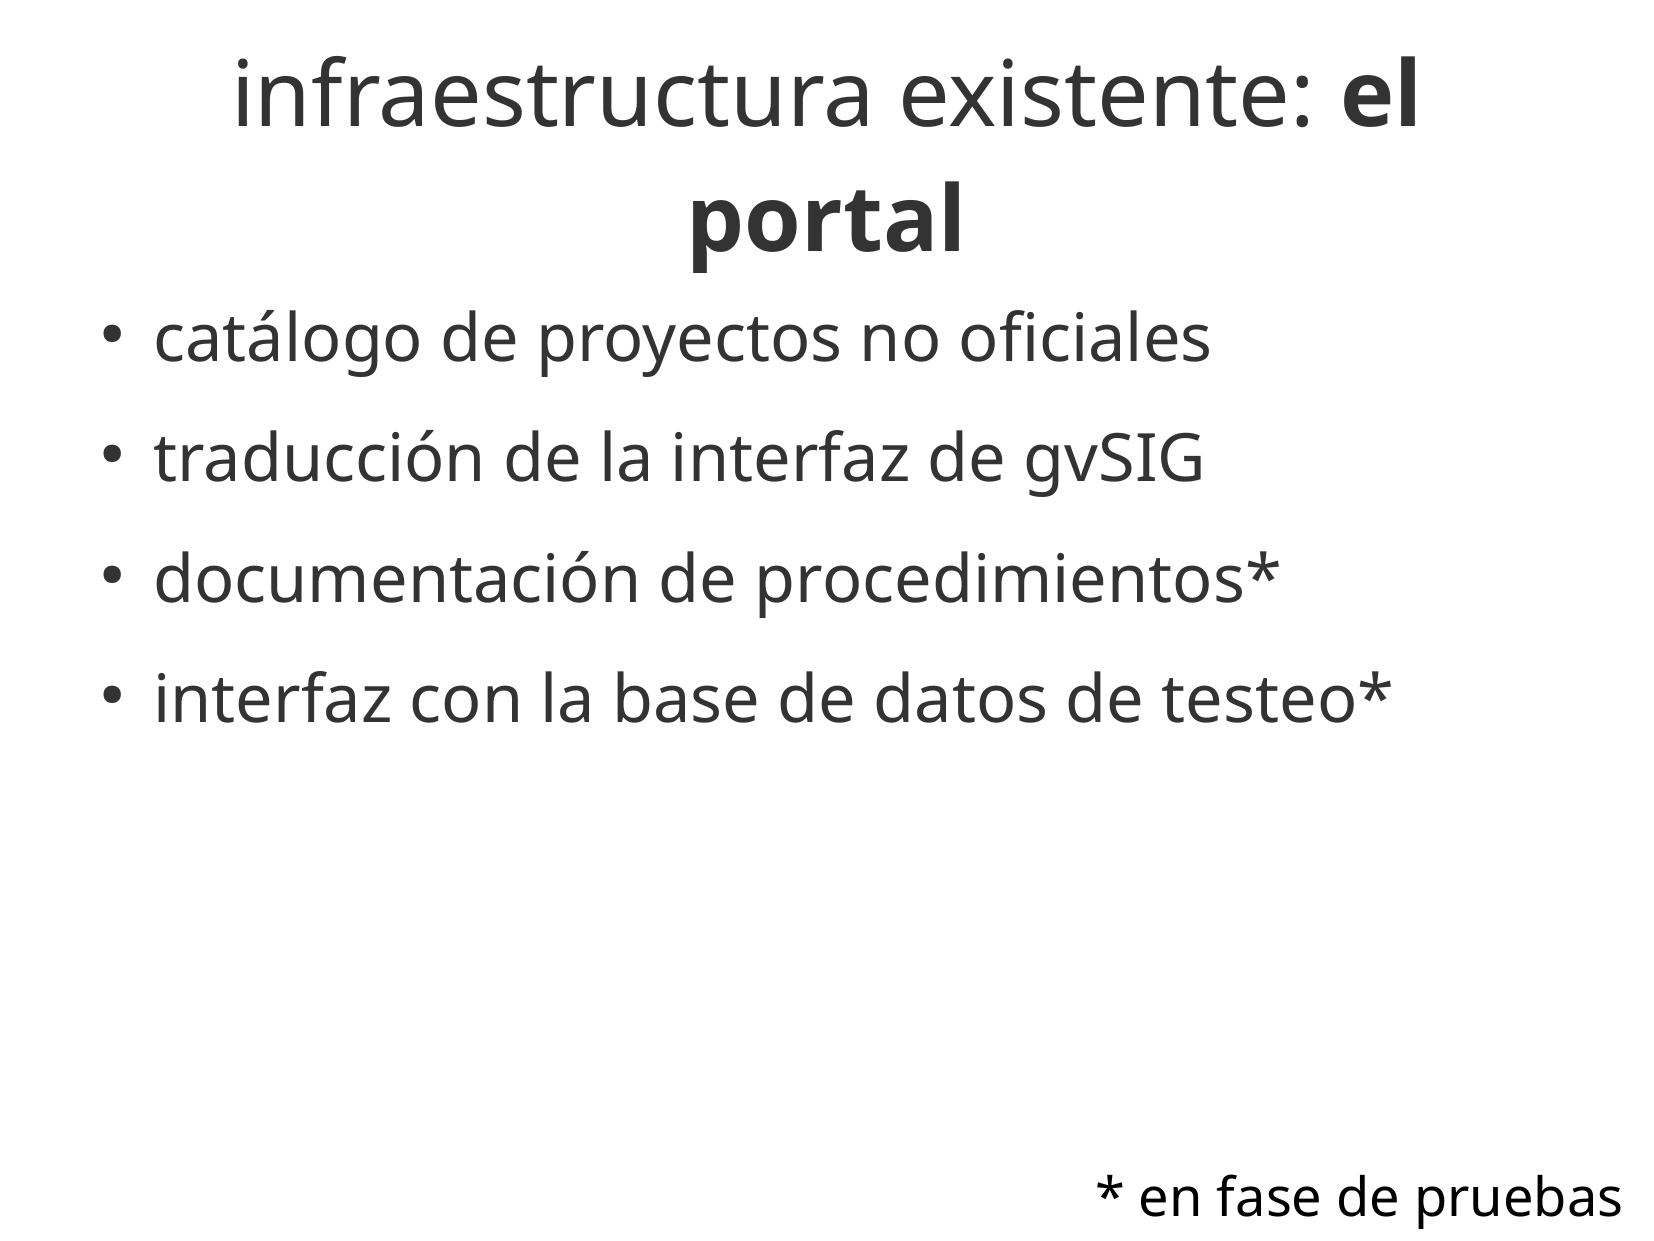

# infraestructura existente: el portal
catálogo de proyectos no oficiales
traducción de la interfaz de gvSIG
documentación de procedimientos*
interfaz con la base de datos de testeo*
* en fase de pruebas